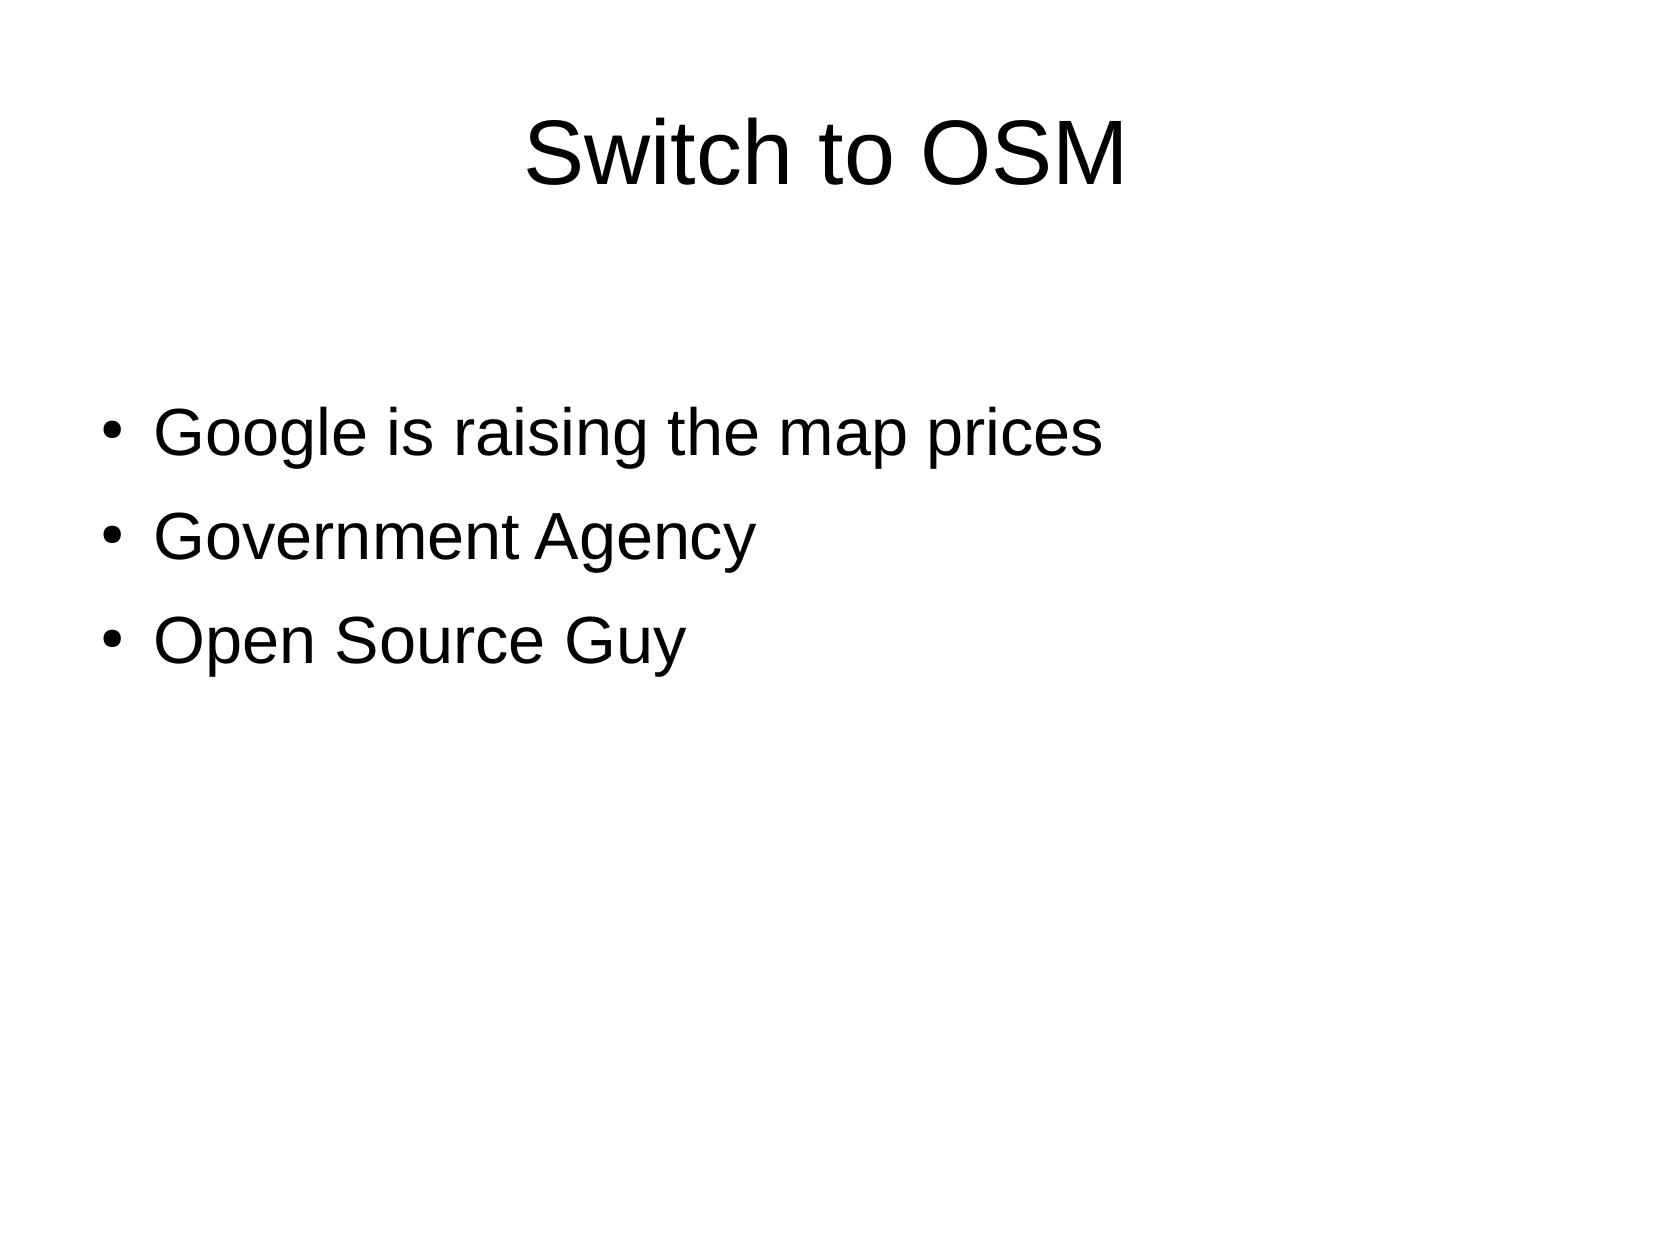

# Switch to OSM
Google is raising the map prices
Government Agency
Open Source Guy